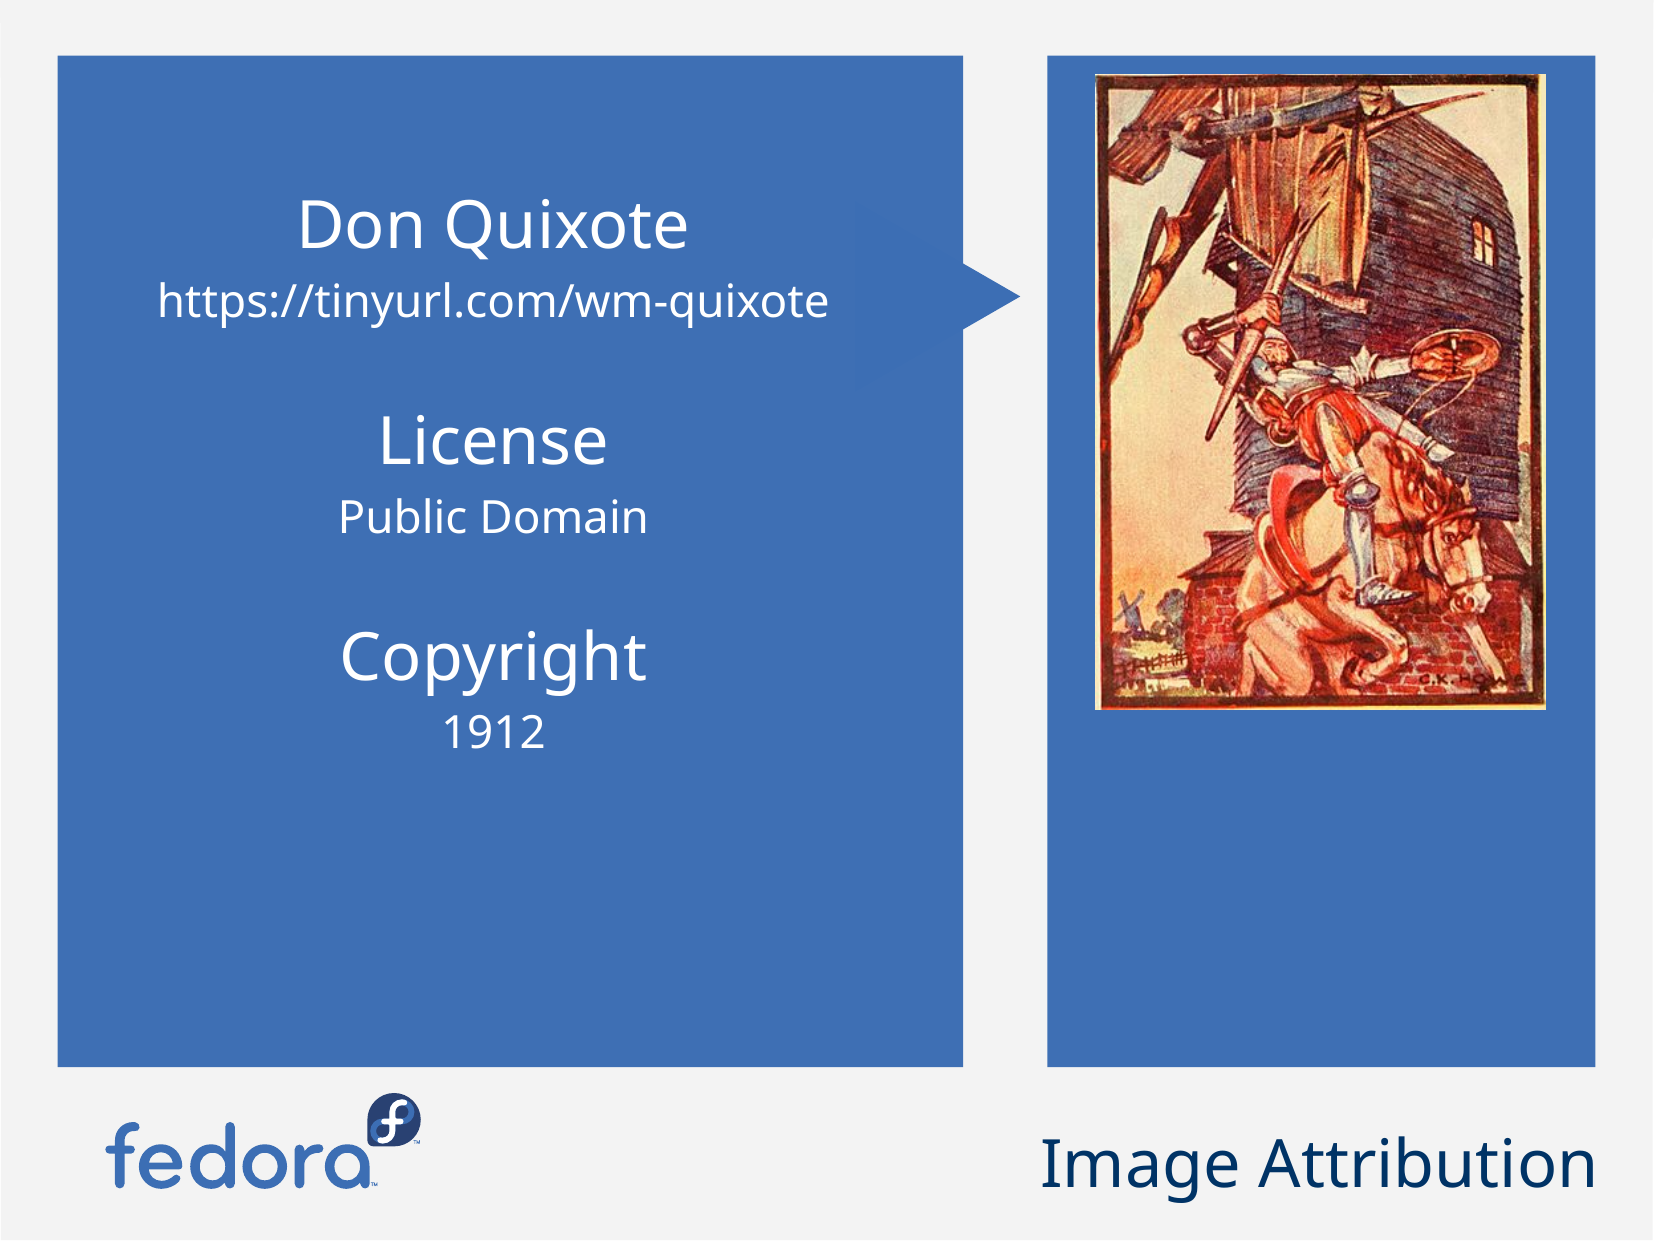

Don Quixote
https://tinyurl.com/wm-quixote
License
Public Domain
Copyright
1912
#
Image Attribution